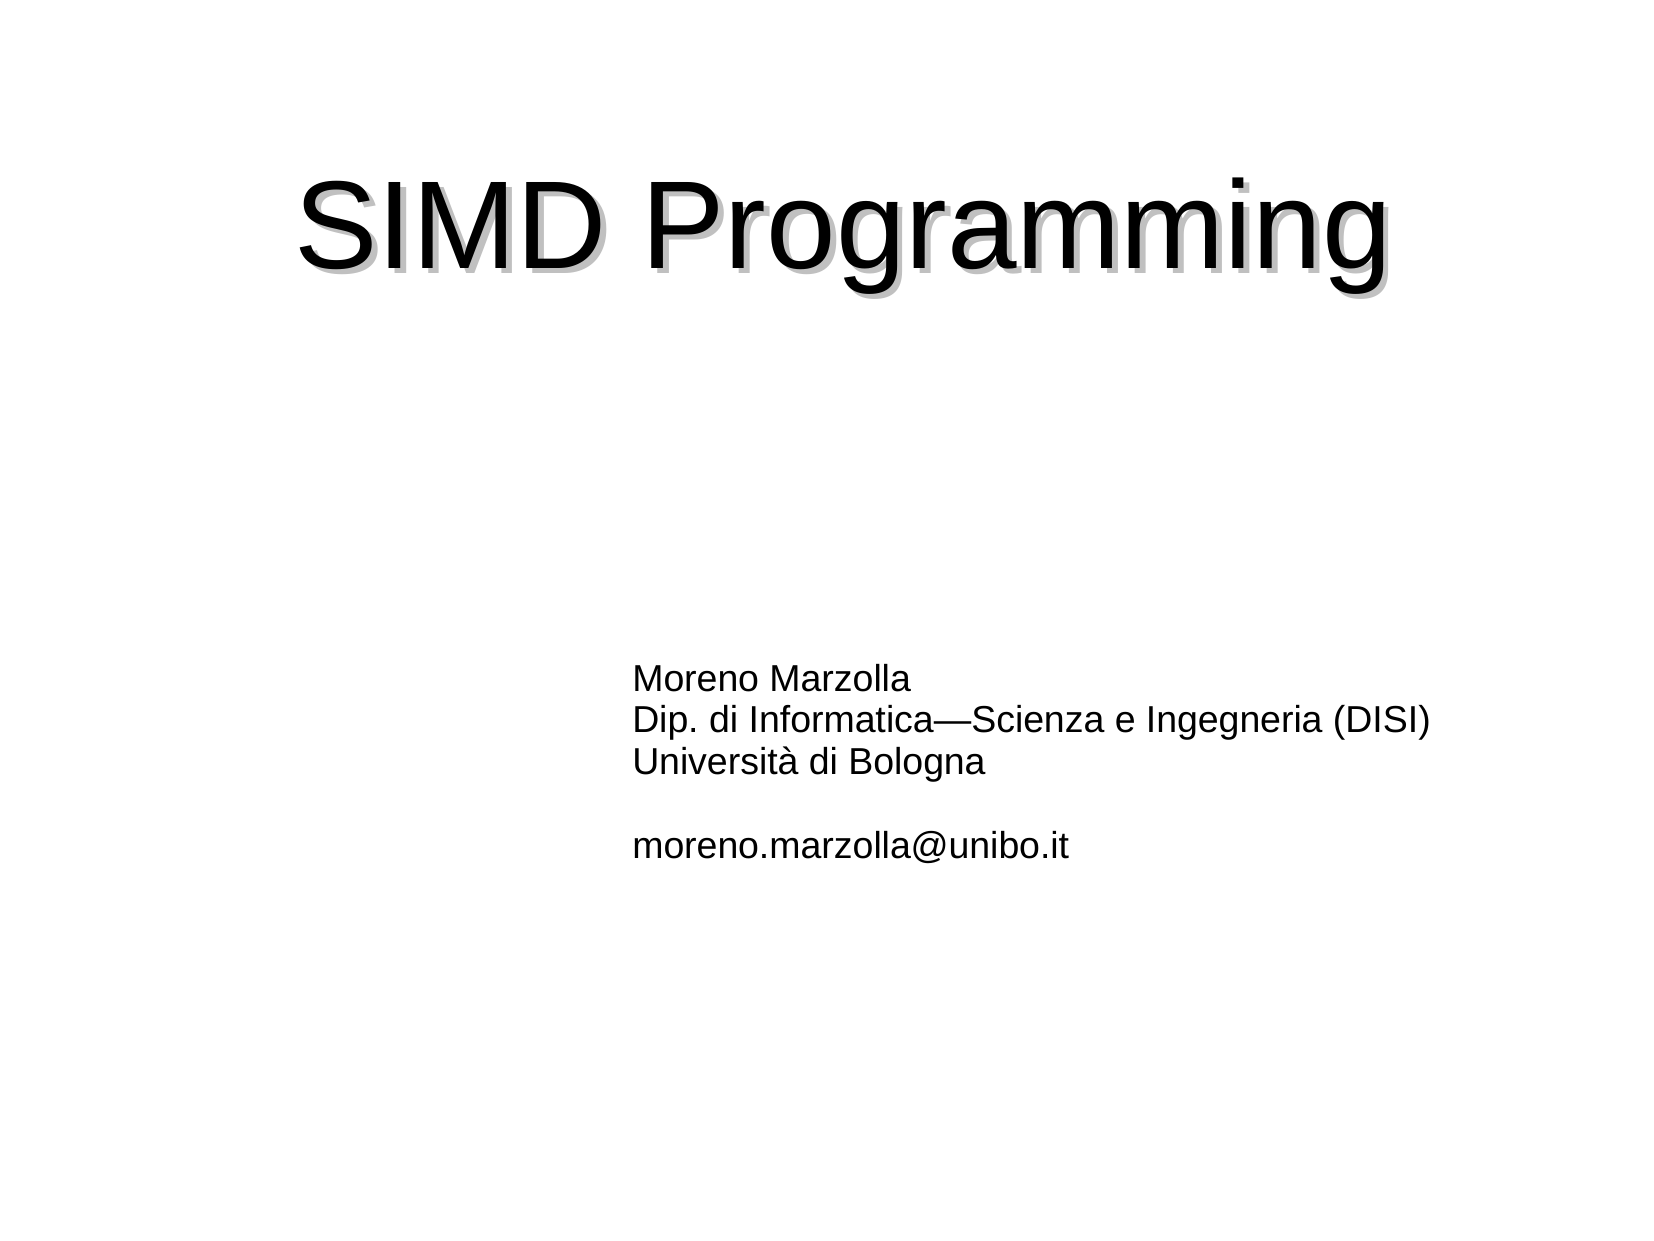

SIMD Programming
Moreno Marzolla
Dip. di Informatica—Scienza e Ingegneria (DISI)
Università di Bologna
moreno.marzolla@unibo.it